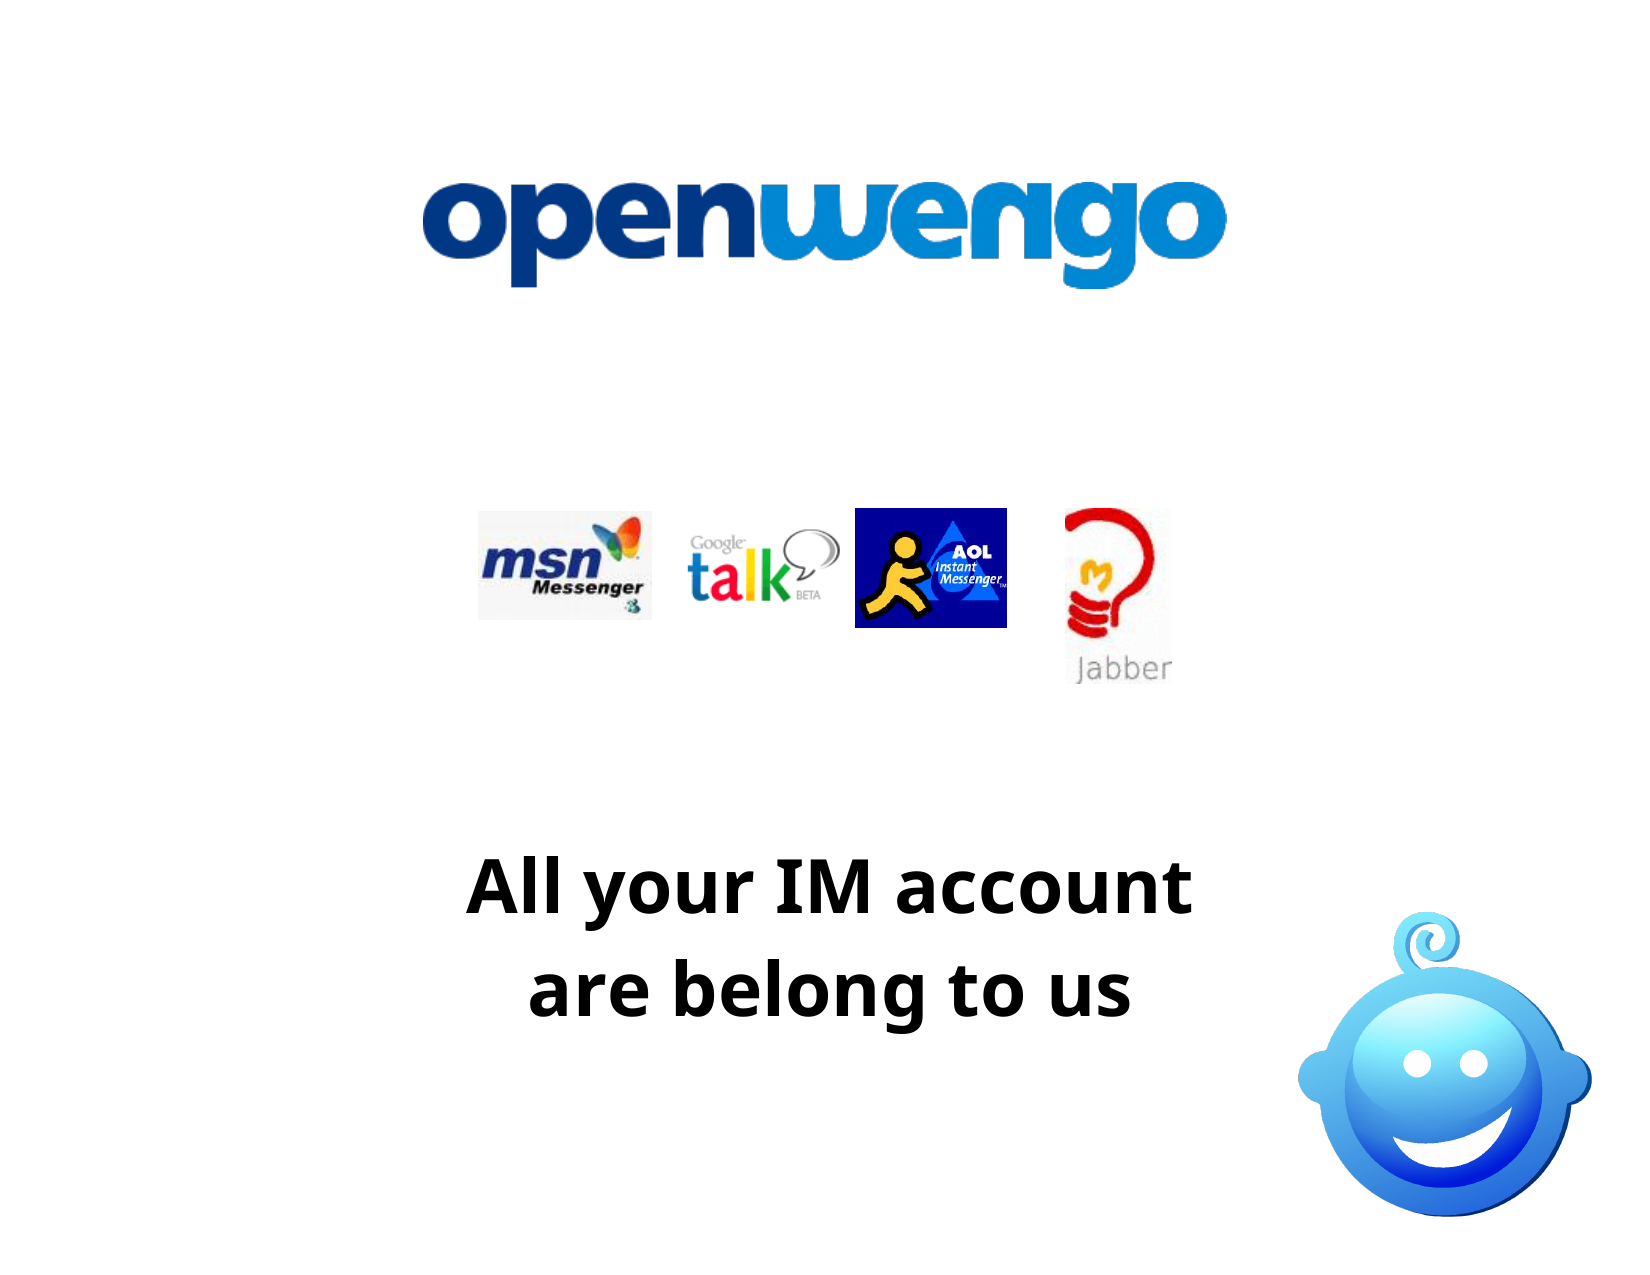

All your IM account
are belong to us